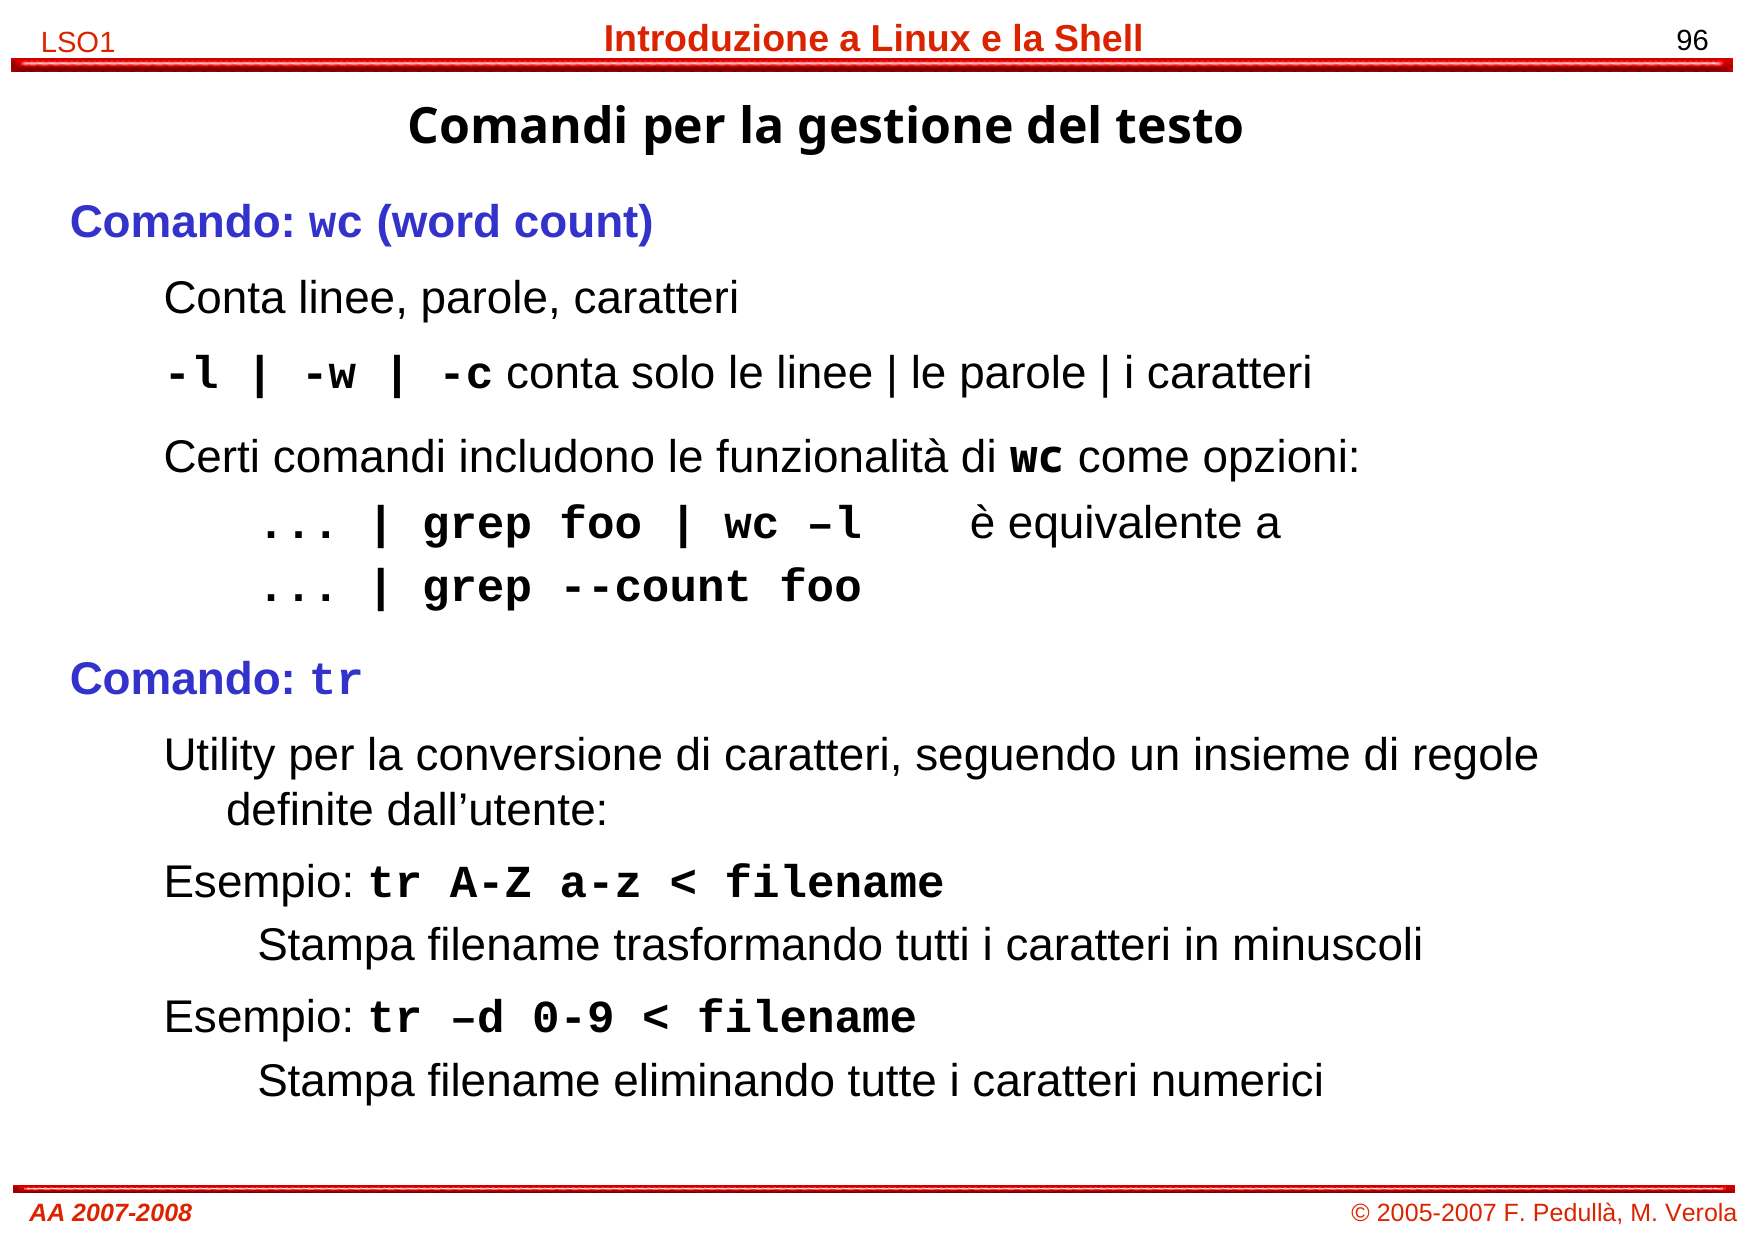

# Comandi per la gestione del testo
Comando: wc (word count)
Conta linee, parole, caratteri
-l | -w | -c conta solo le linee | le parole | i caratteri
Certi comandi includono le funzionalità di wc come opzioni:
... | grep foo | wc –l 	è equivalente a
... | grep --count foo
Comando: tr
Utility per la conversione di caratteri, seguendo un insieme di regole definite dall’utente:
Esempio: tr A-Z a-z < filename
Stampa filename trasformando tutti i caratteri in minuscoli
Esempio: tr –d 0-9 < filename
Stampa filename eliminando tutte i caratteri numerici